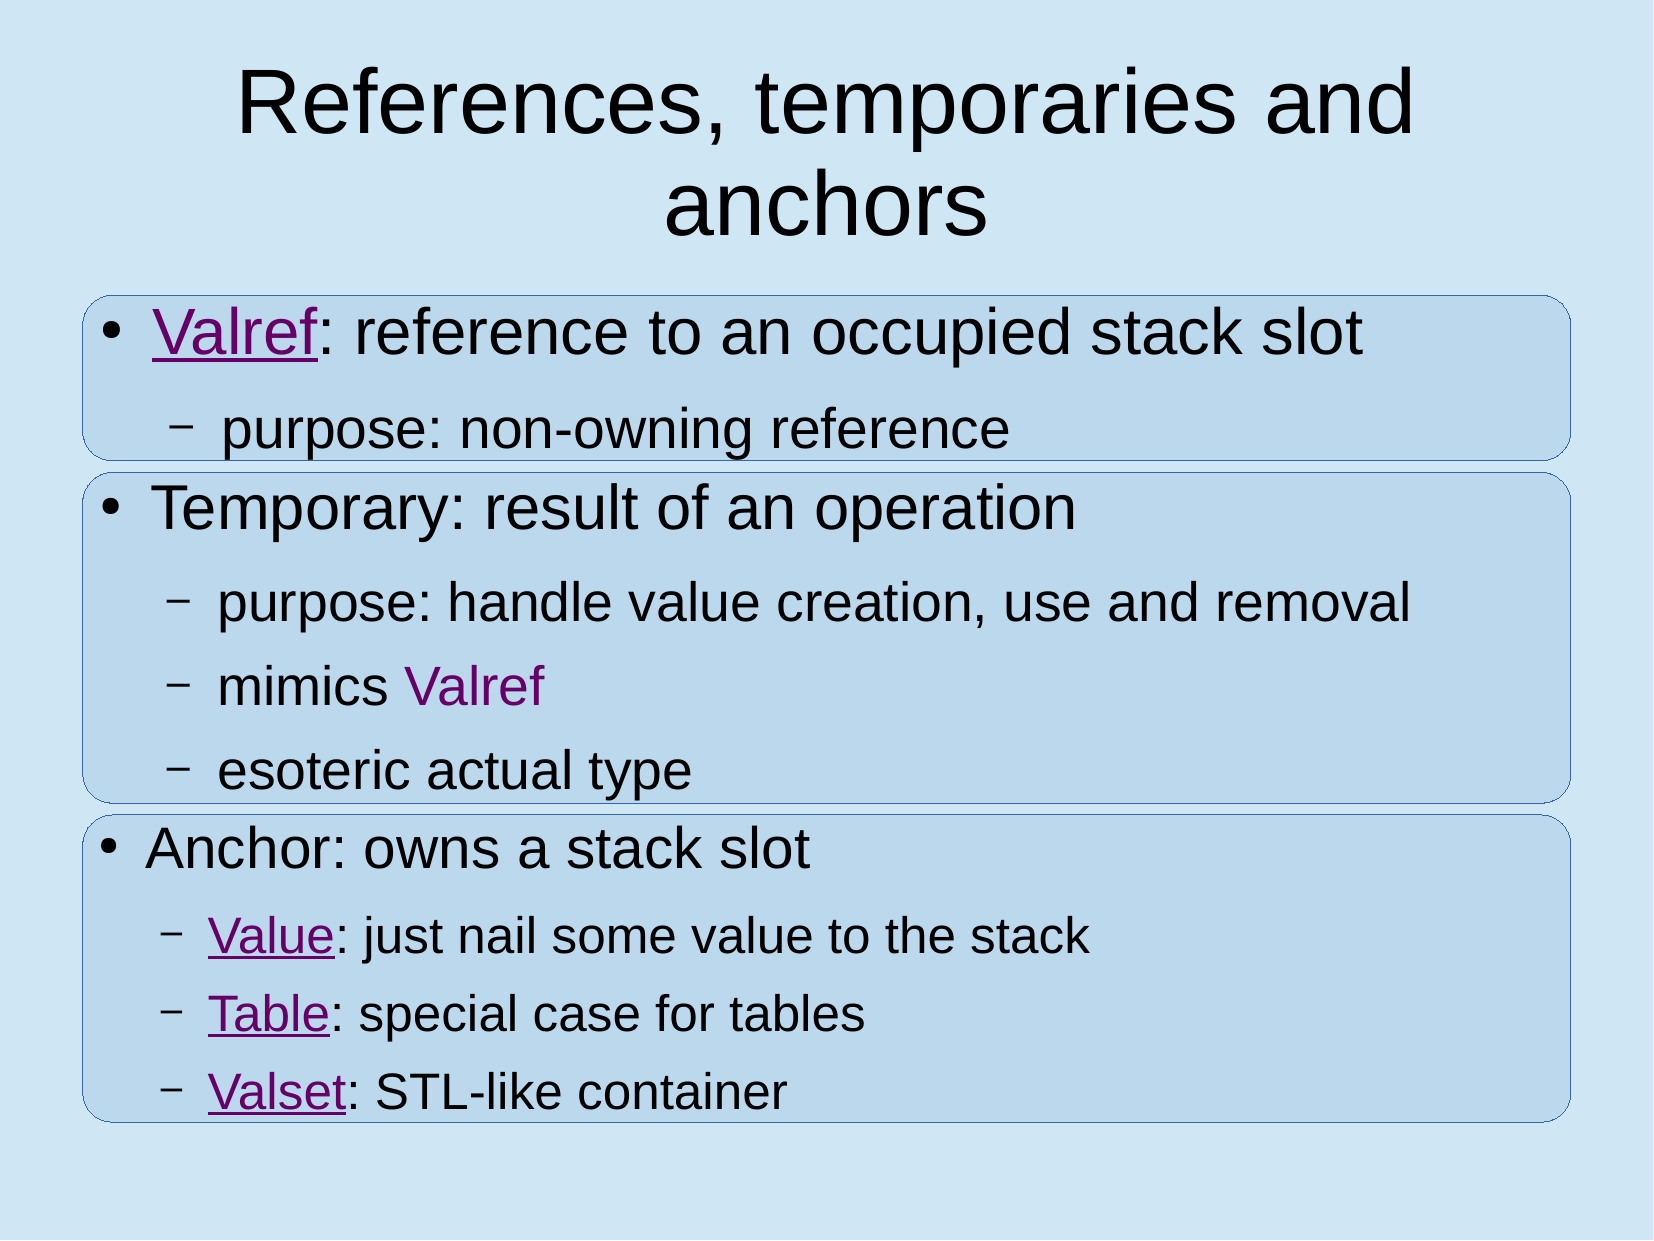

# References, temporaries and anchors
Valref: reference to an occupied stack slot
purpose: non-owning reference
Temporary: result of an operation
purpose: handle value creation, use and removal
mimics Valref
esoteric actual type
Anchor: owns a stack slot
Value: just nail some value to the stack
Table: special case for tables
Valset: STL-like container